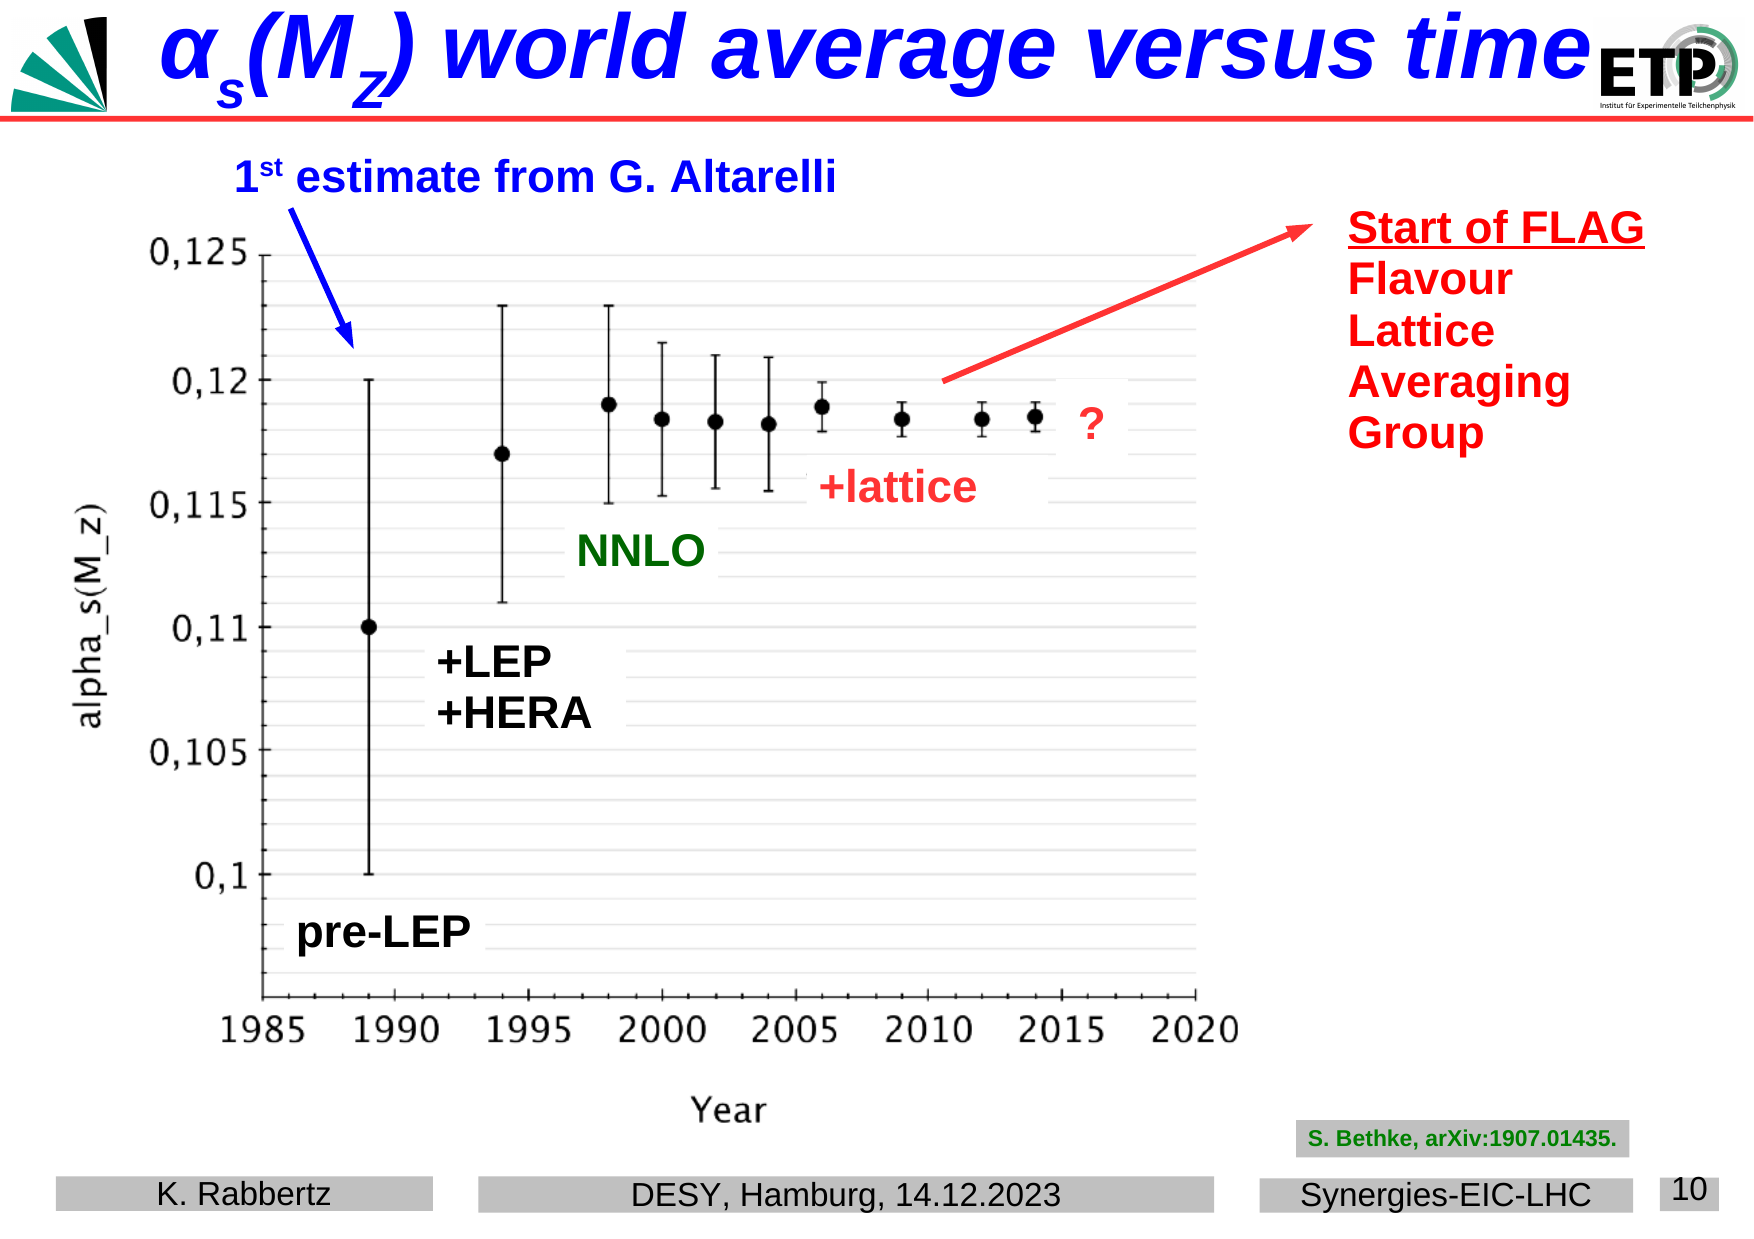

# αs(MZ) world average versus time
1st estimate from G. Altarelli
Start of FLAG
Flavour Lattice Averaging
Group
?
+lattice
NNLO
+LEP
+HERA
pre-LEP
S. Bethke, arXiv:1907.01435.